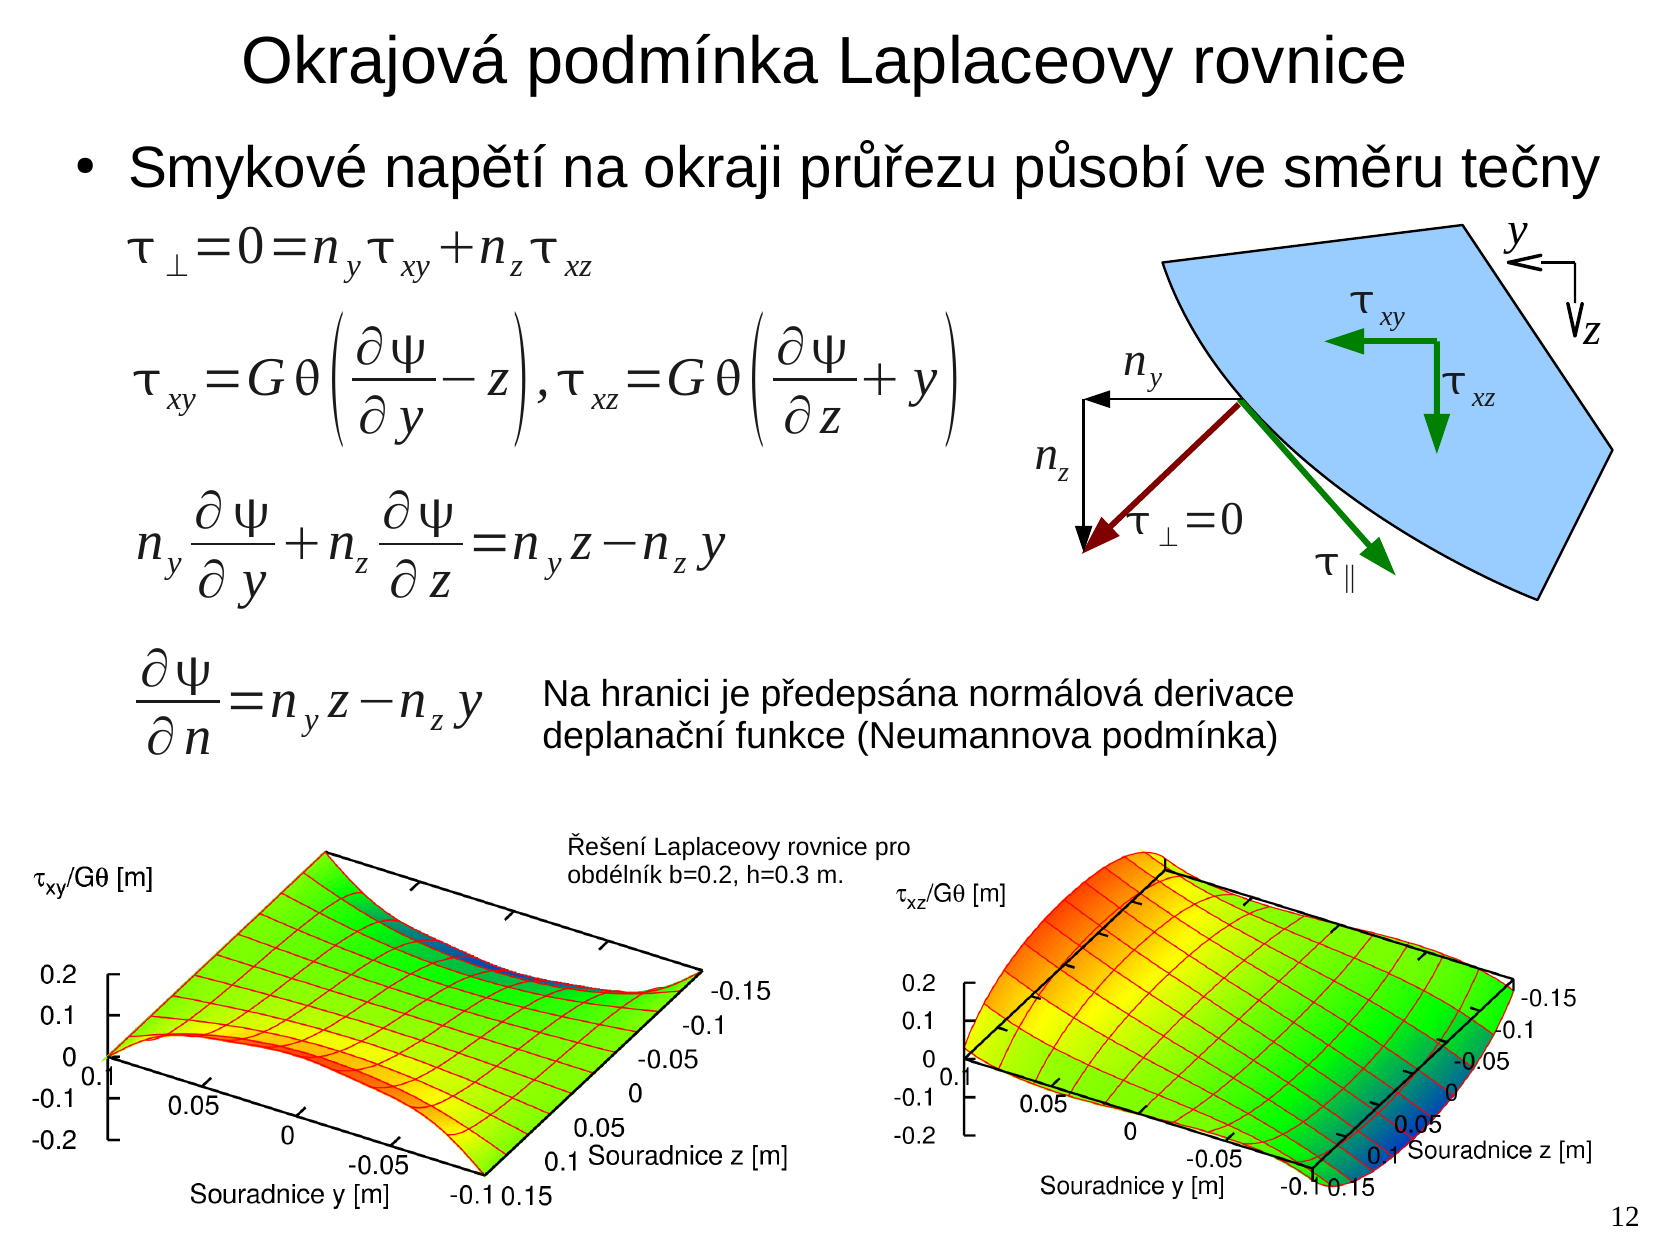

# Okrajová podmínka Laplaceovy rovnice
Smykové napětí na okraji průřezu působí ve směru tečny
y
z
Na hranici je předepsána normálová derivace deplanační funkce (Neumannova podmínka)
Řešení Laplaceovy rovnice pro obdélník b=0.2, h=0.3 m.
12